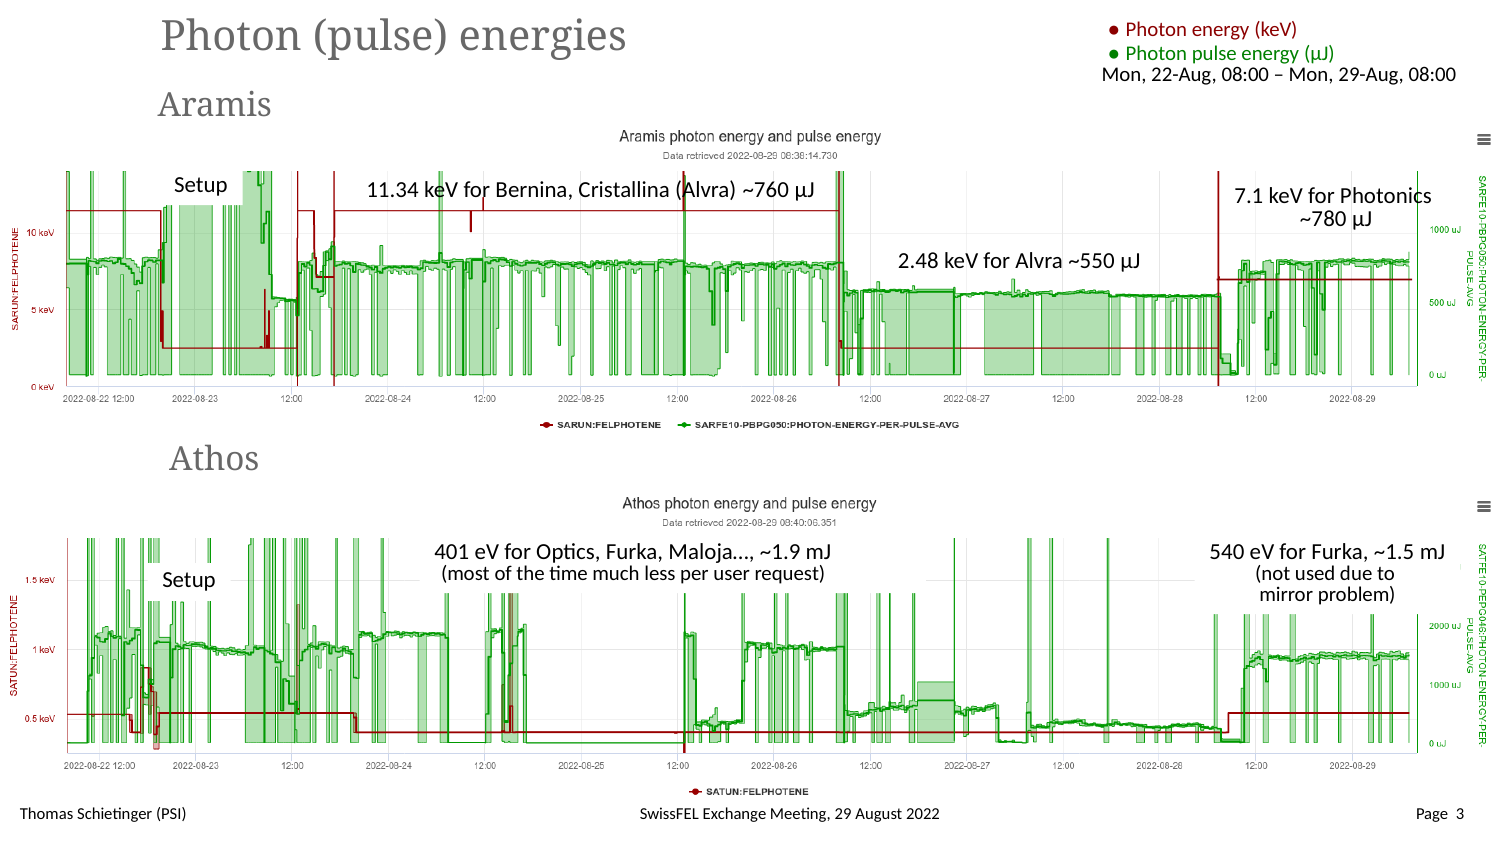

# Photon (pulse) energies
 ● Photon energy (keV)
 ● Photon pulse energy (µJ)
Mon, 22-Aug, 08:00 – Mon, 29-Aug, 08:00
Aramis
Setup
11.34 keV for Bernina, Cristallina (Alvra) ~760 µJ
7.1 keV for Photonics
~780 µJ
2.48 keV for Alvra ~550 µJ
Athos
401 eV for Optics, Furka, Maloja…, ~1.9 mJ
(most of the time much less per user request)
540 eV for Furka, ~1.5 mJ
(not used due to
mirror problem)
Setup